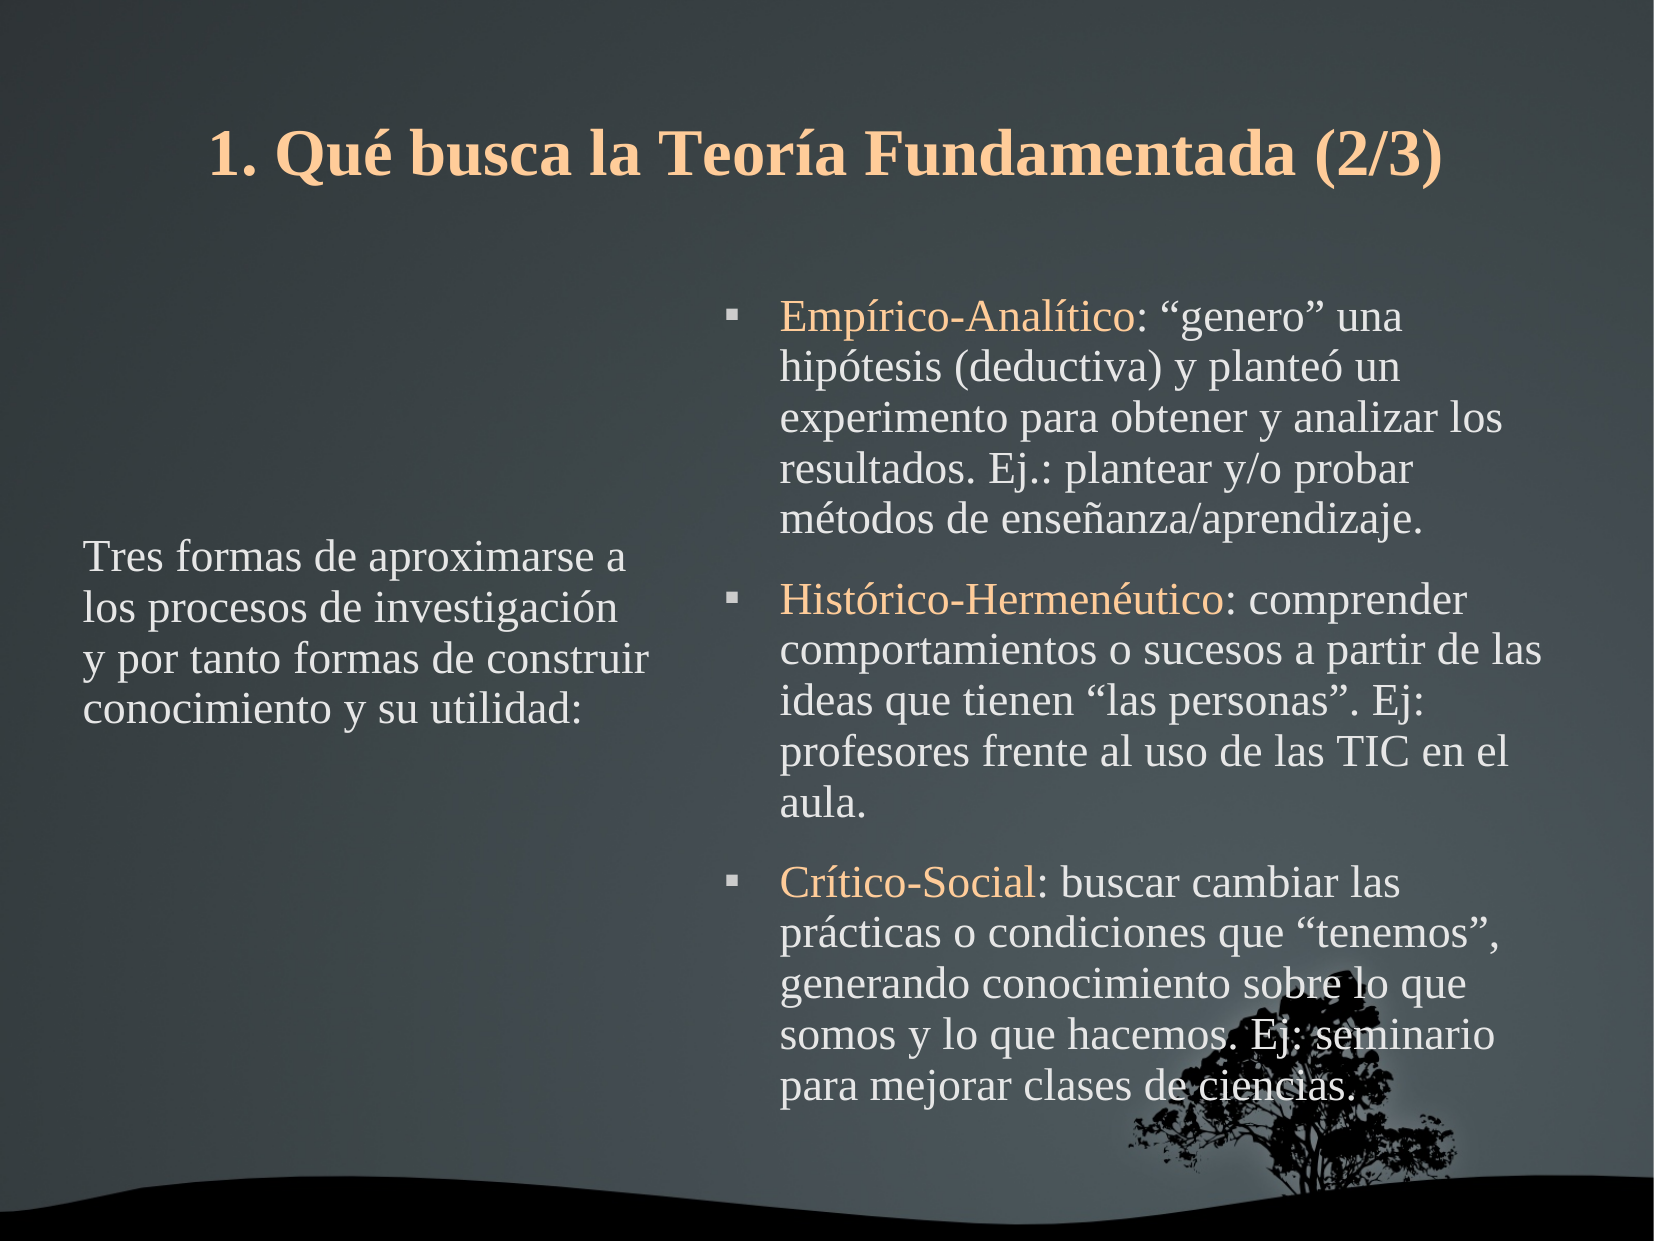

# 1. Qué busca la Teoría Fundamentada (2/3)
Tres formas de aproximarse a los procesos de investigación y por tanto formas de construir conocimiento y su utilidad:
Empírico-Analítico: “genero” una hipótesis (deductiva) y planteó un experimento para obtener y analizar los resultados. Ej.: plantear y/o probar métodos de enseñanza/aprendizaje.
Histórico-Hermenéutico: comprender comportamientos o sucesos a partir de las ideas que tienen “las personas”. Ej: profesores frente al uso de las TIC en el aula.
Crítico-Social: buscar cambiar las prácticas o condiciones que “tenemos”, generando conocimiento sobre lo que somos y lo que hacemos. Ej: seminario para mejorar clases de ciencias.